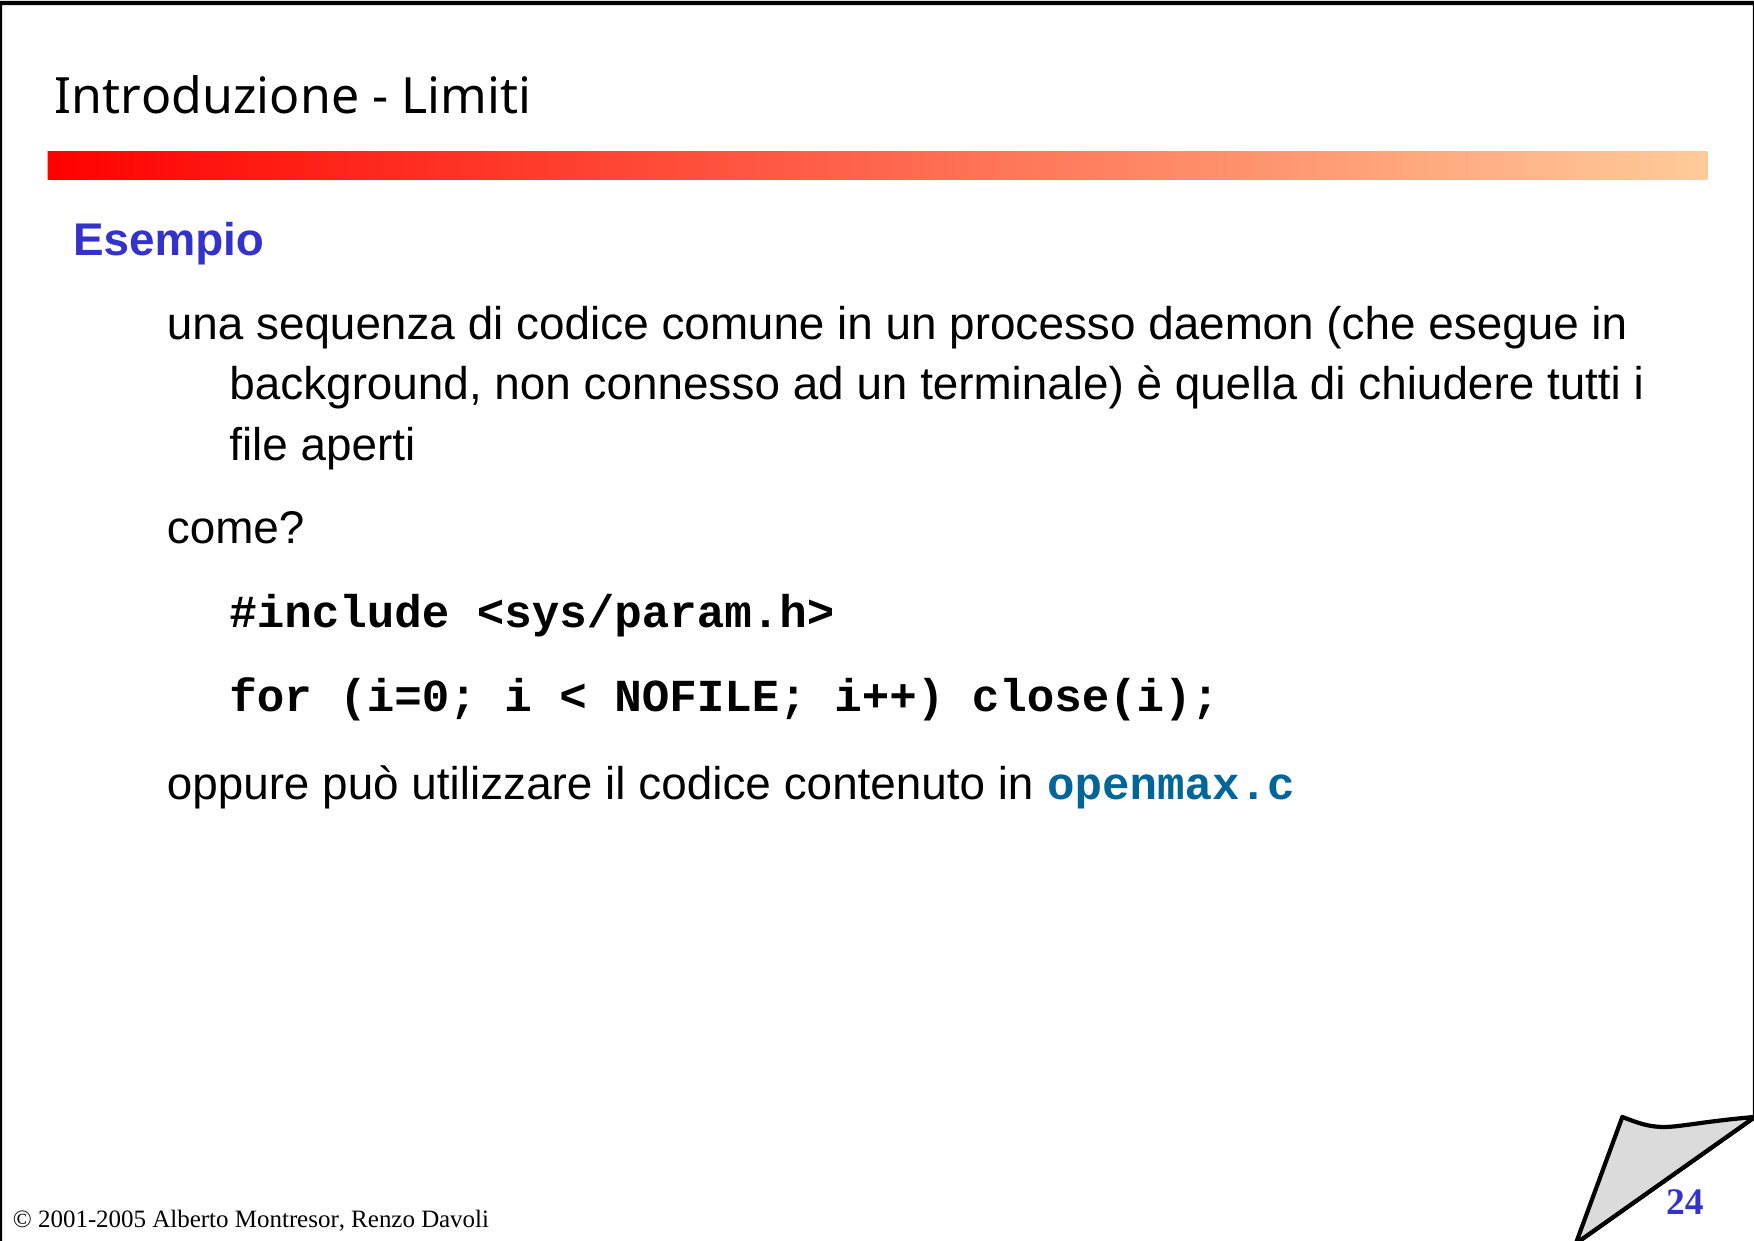

# Introduzione - Limiti
Esempio
una sequenza di codice comune in un processo daemon (che esegue in background, non connesso ad un terminale) è quella di chiudere tutti i file aperti
come?
	#include <sys/param.h>
	for (i=0; i < NOFILE; i++) close(i);
oppure può utilizzare il codice contenuto in openmax.c